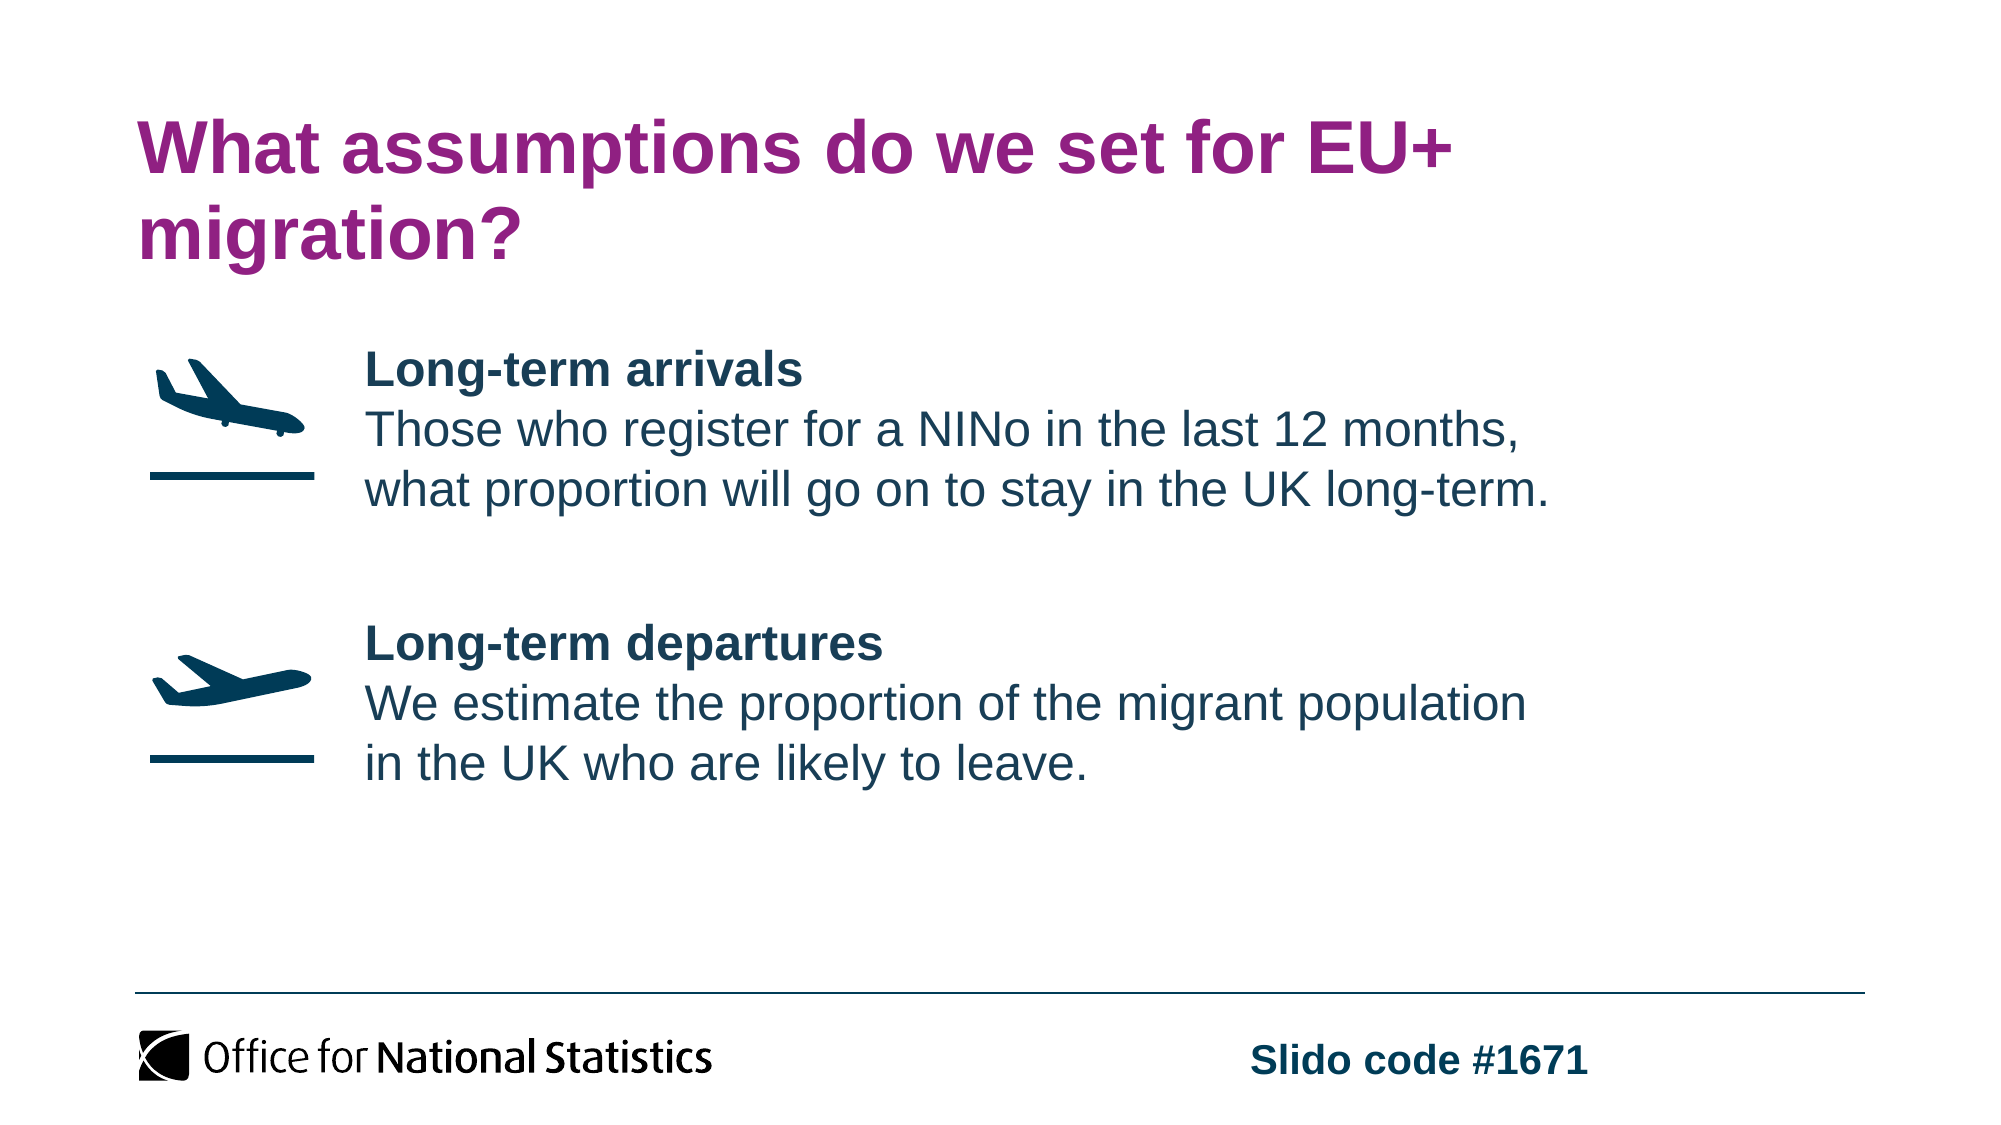

# What assumptions do we set for EU+ migration?
Long-term arrivals
Those who register for a NINo in the last 12 months, what proportion will go on to stay in the UK long-term.
Long-term departures
We estimate the proportion of the migrant population in the UK who are likely to leave.
Slido code #1671